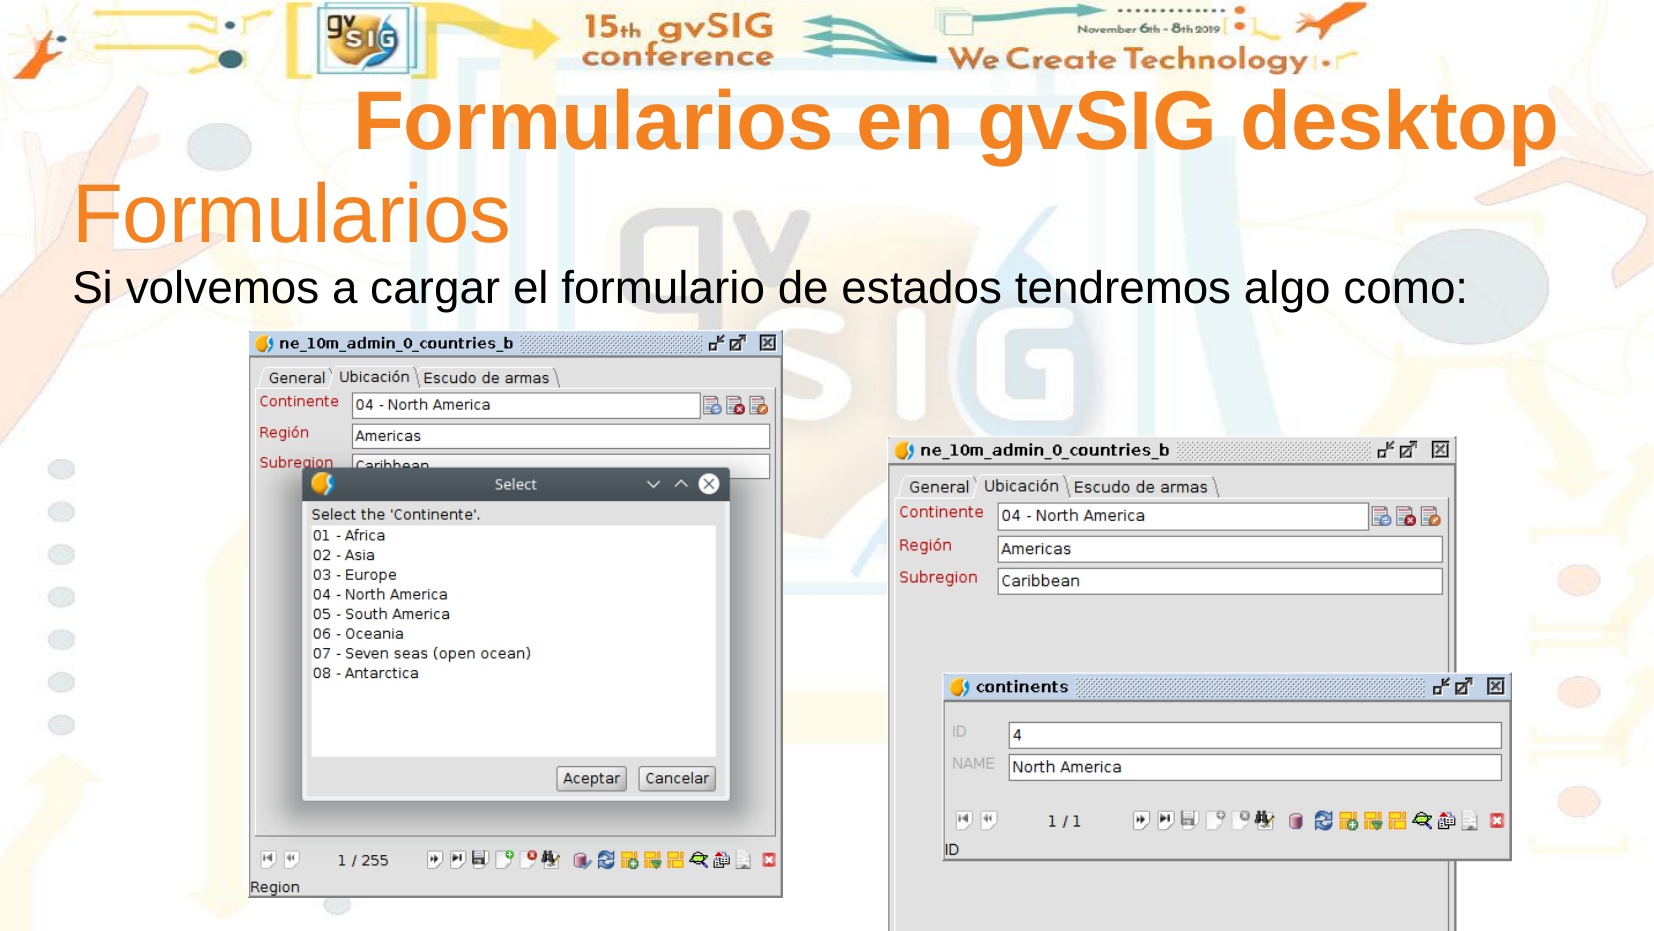

# Formularios en gvSIG desktop
Formularios
Si volvemos a cargar el formulario de estados tendremos algo como: